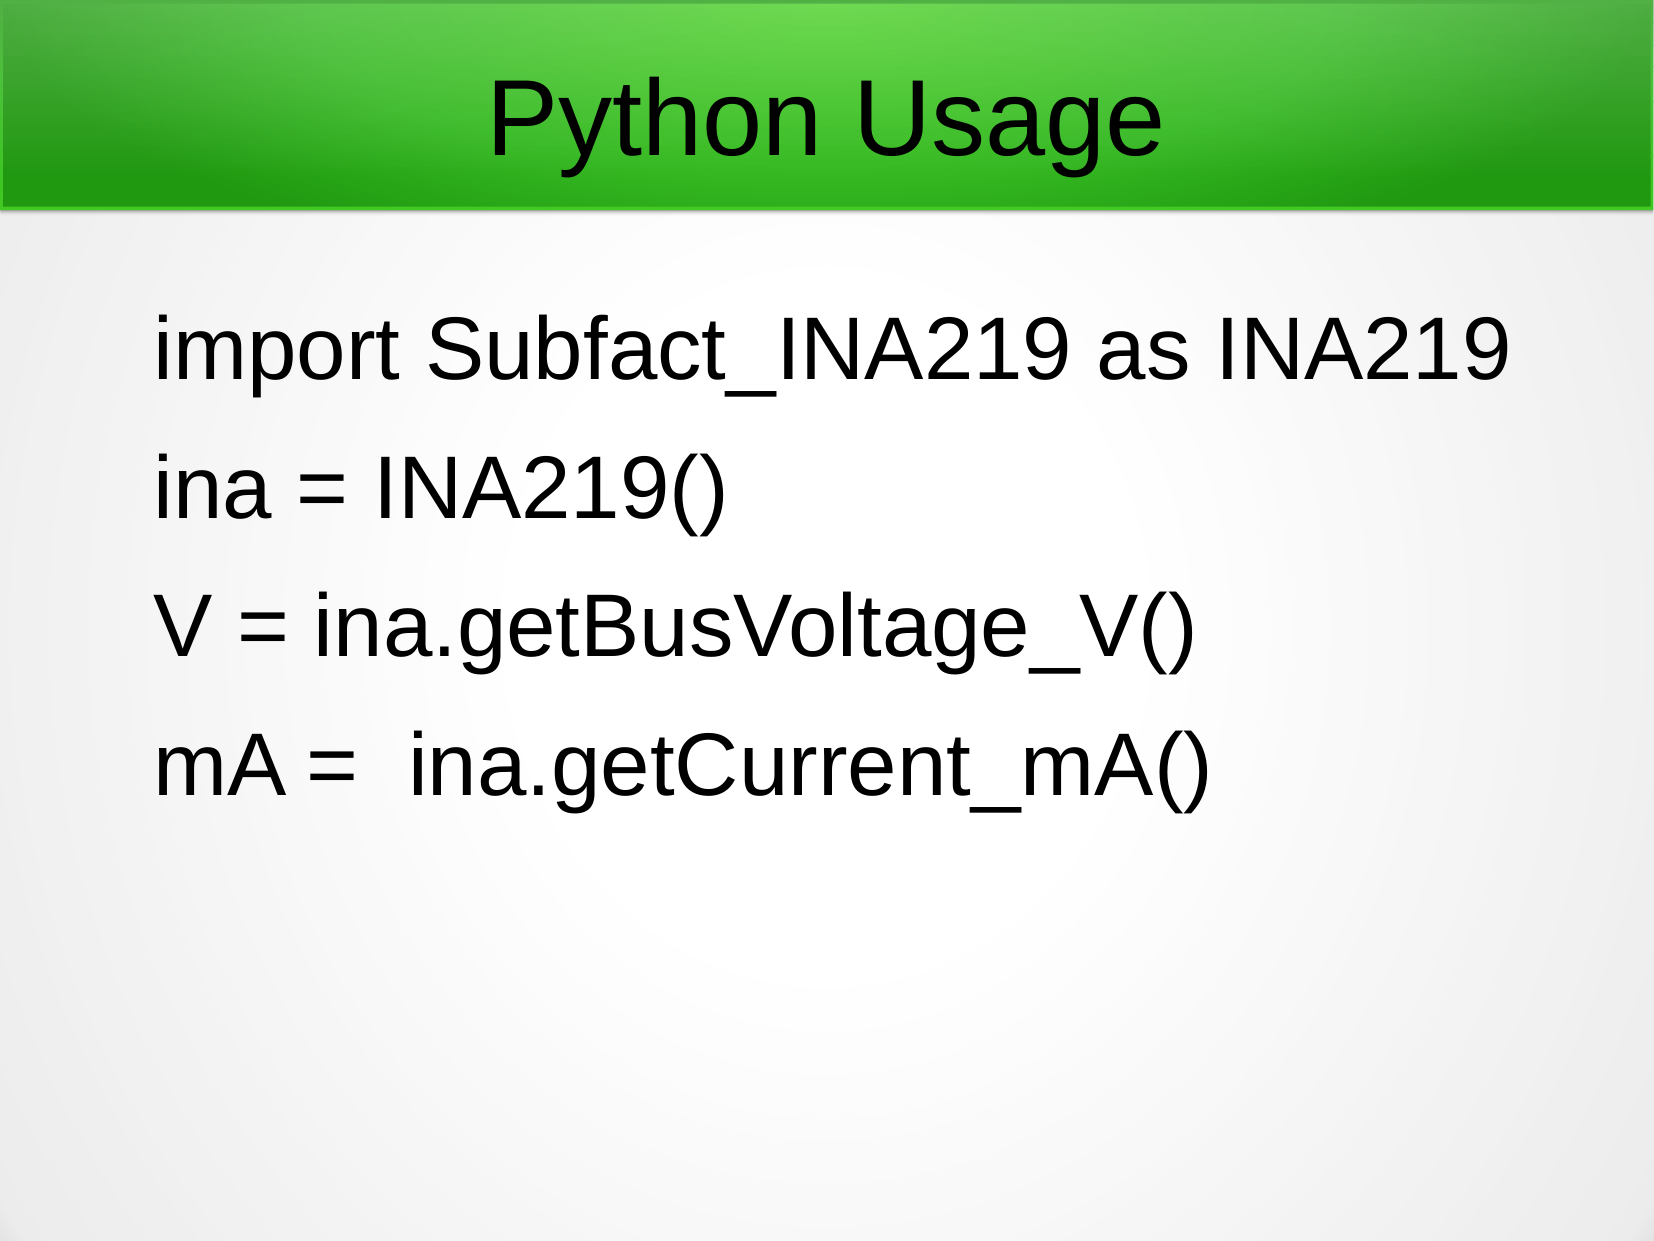

# Python Usage
import Subfact_INA219 as INA219
ina = INA219()
V = ina.getBusVoltage_V()
mA = ina.getCurrent_mA()